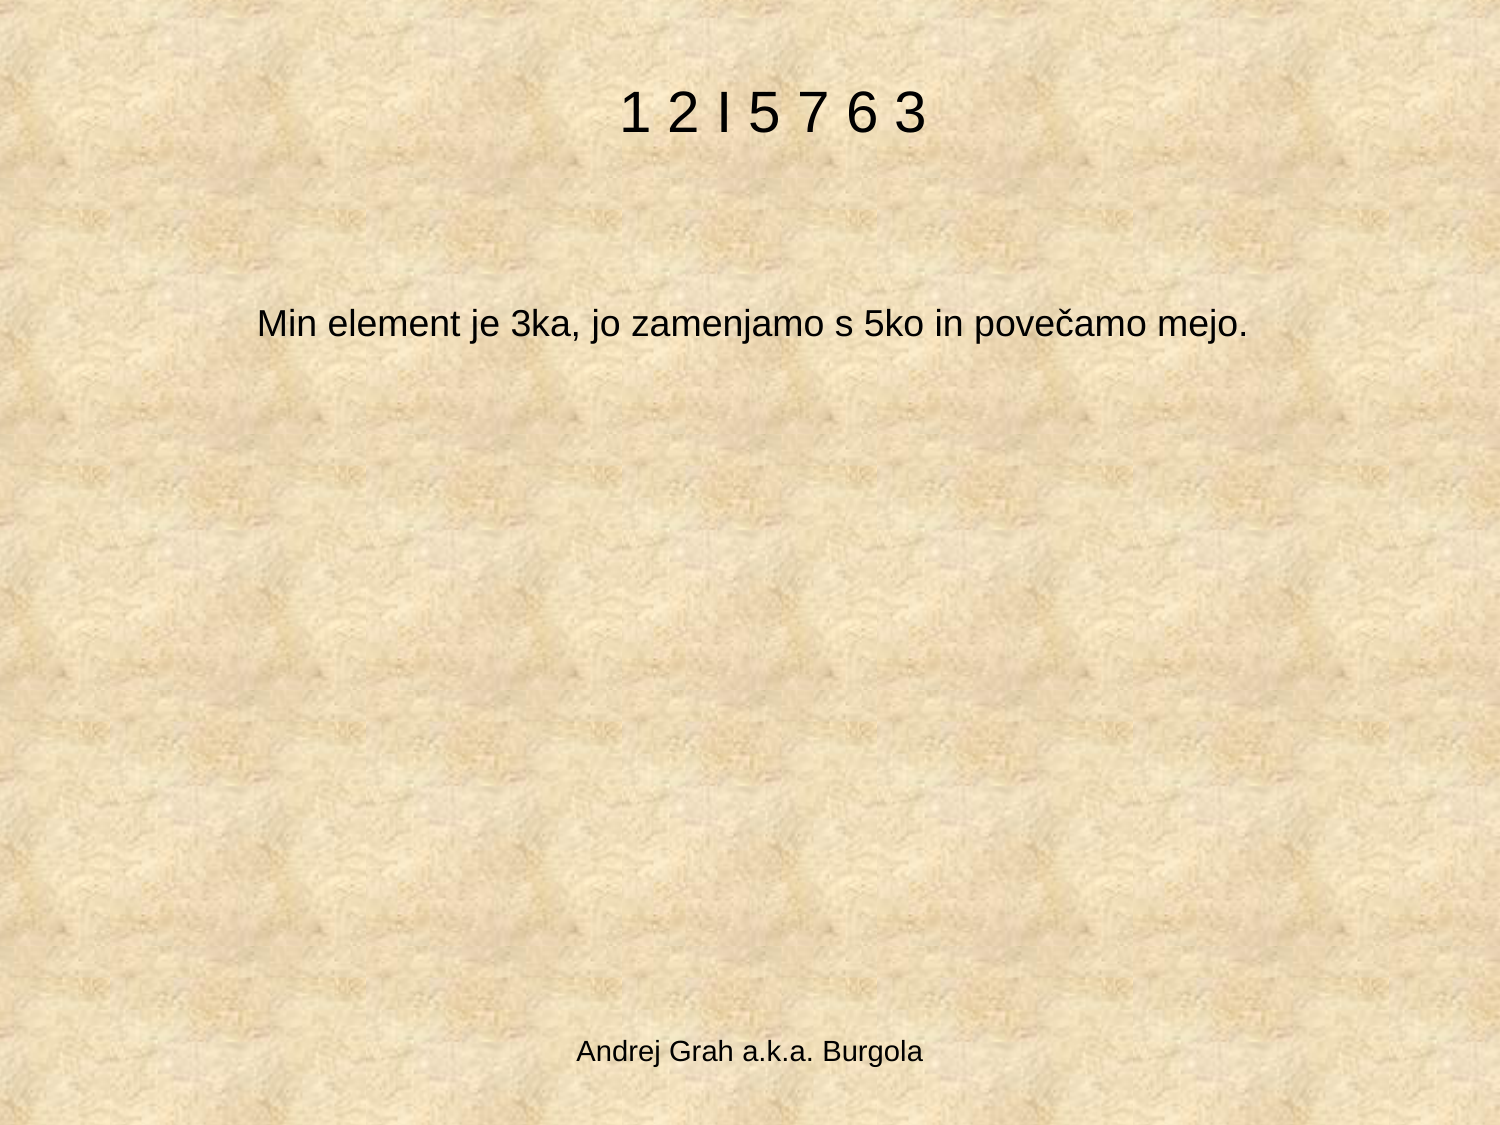

1 2 I 5 7 6 3
Min element je 3ka, jo zamenjamo s 5ko in povečamo mejo.
Andrej Grah a.k.a. Burgola